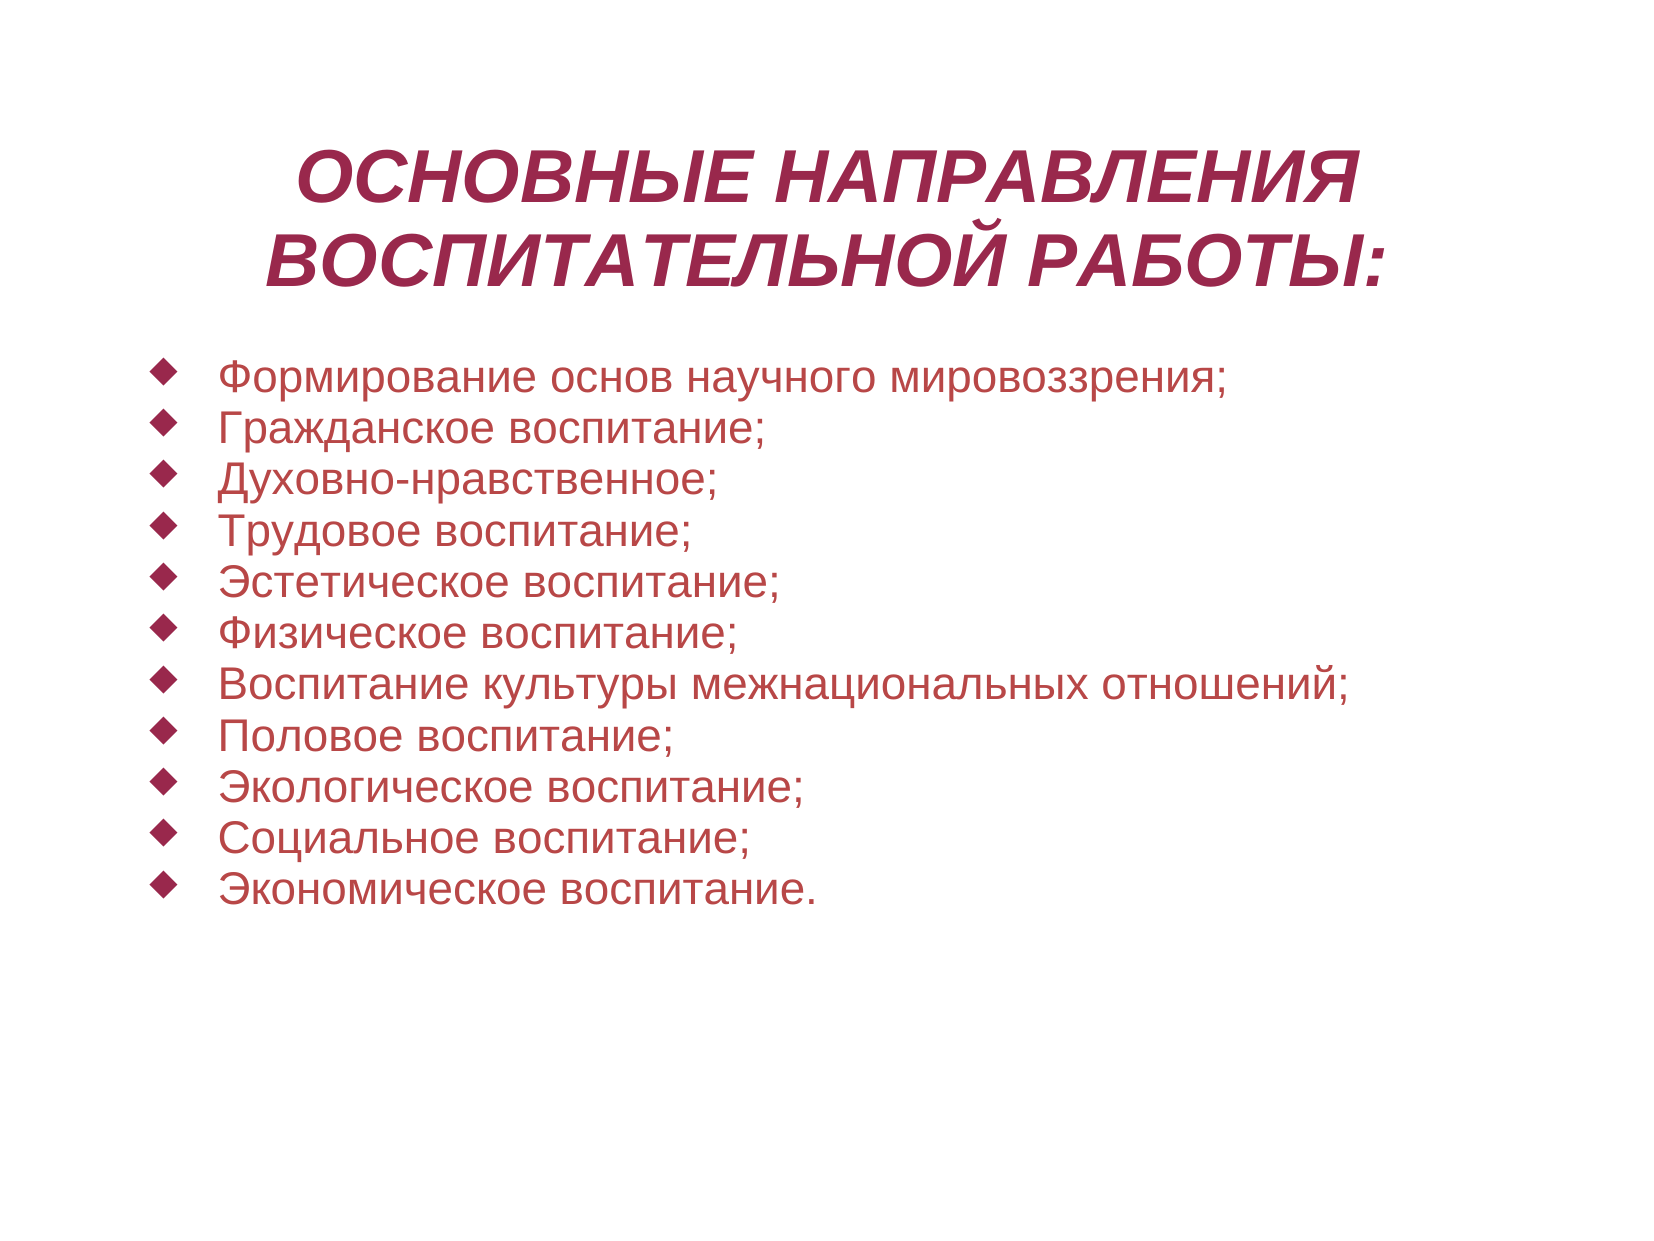

# ОСНОВНЫЕ НАПРАВЛЕНИЯ ВОСПИТАТЕЛЬНОЙ РАБОТЫ:
Формирование основ научного мировоззрения;
Гражданское воспитание;
Духовно-нравственное;
Трудовое воспитание;
Эстетическое воспитание;
Физическое воспитание;
Воспитание культуры межнациональных отношений;
Половое воспитание;
Экологическое воспитание;
Социальное воспитание;
Экономическое воспитание.